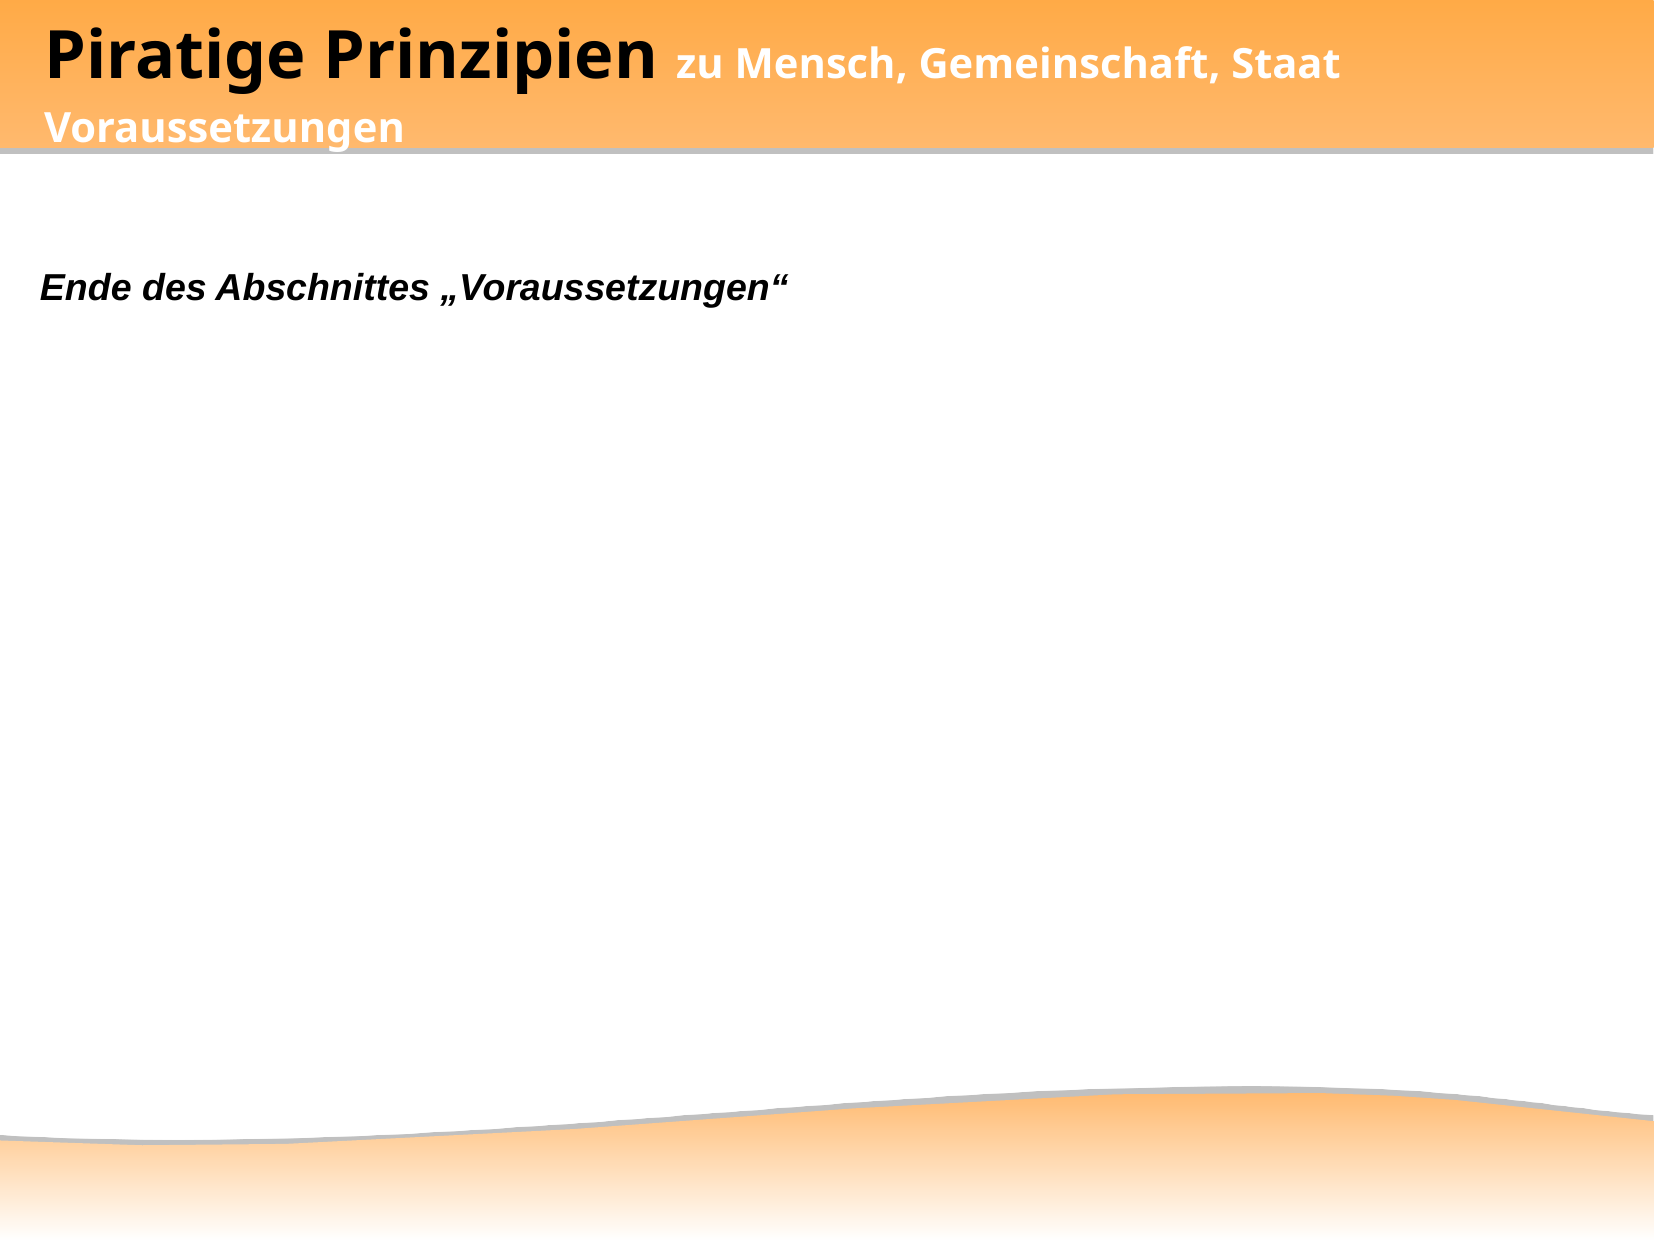

Piratige Prinzipien zu Mensch, Gemeinschaft, Staat
Voraussetzungen
Ende des Abschnittes „Voraussetzungen“